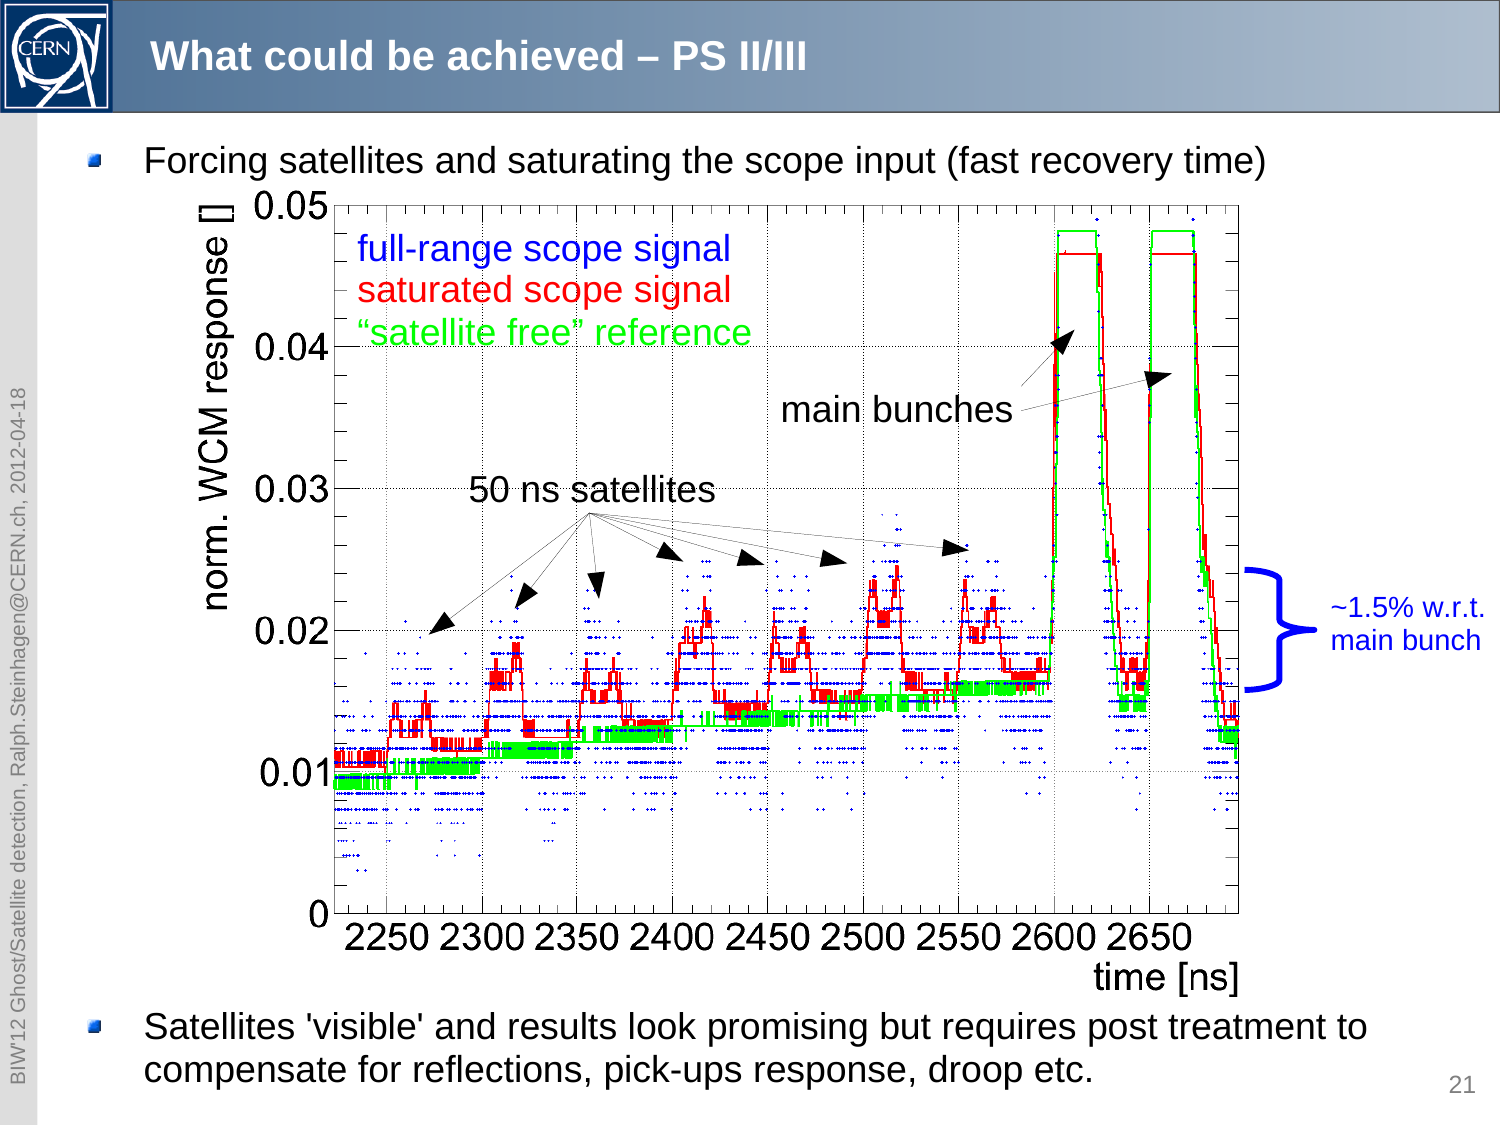

# What could be achieved – PS II/III
Forcing satellites and saturating the scope input (fast recovery time)
Satellites 'visible' and results look promising but requires post treatment to compensate for reflections, pick-ups response, droop etc.
full-range scope signal
saturated scope signal
“satellite free” reference
main bunches
50 ns satellites
~1.5% w.r.t.
main bunch